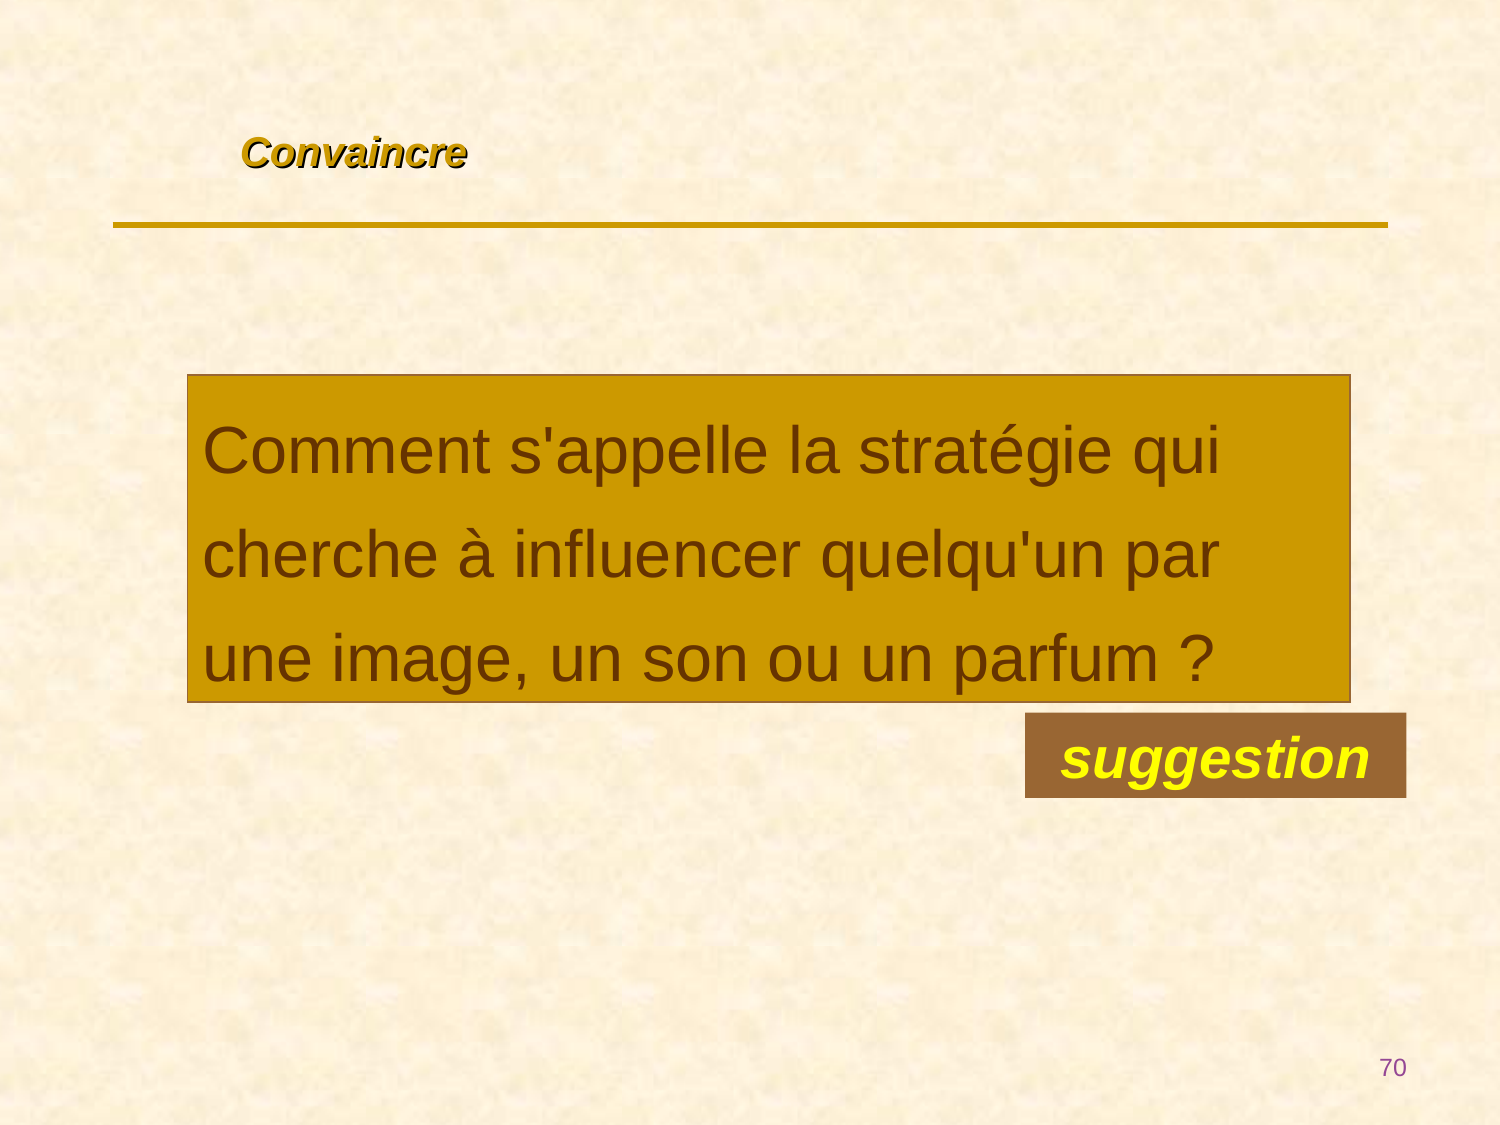

Convaincre
Comment s'appelle la stratégie qui cherche à influencer quelqu'un par une image, un son ou un parfum ?
suggestion
70